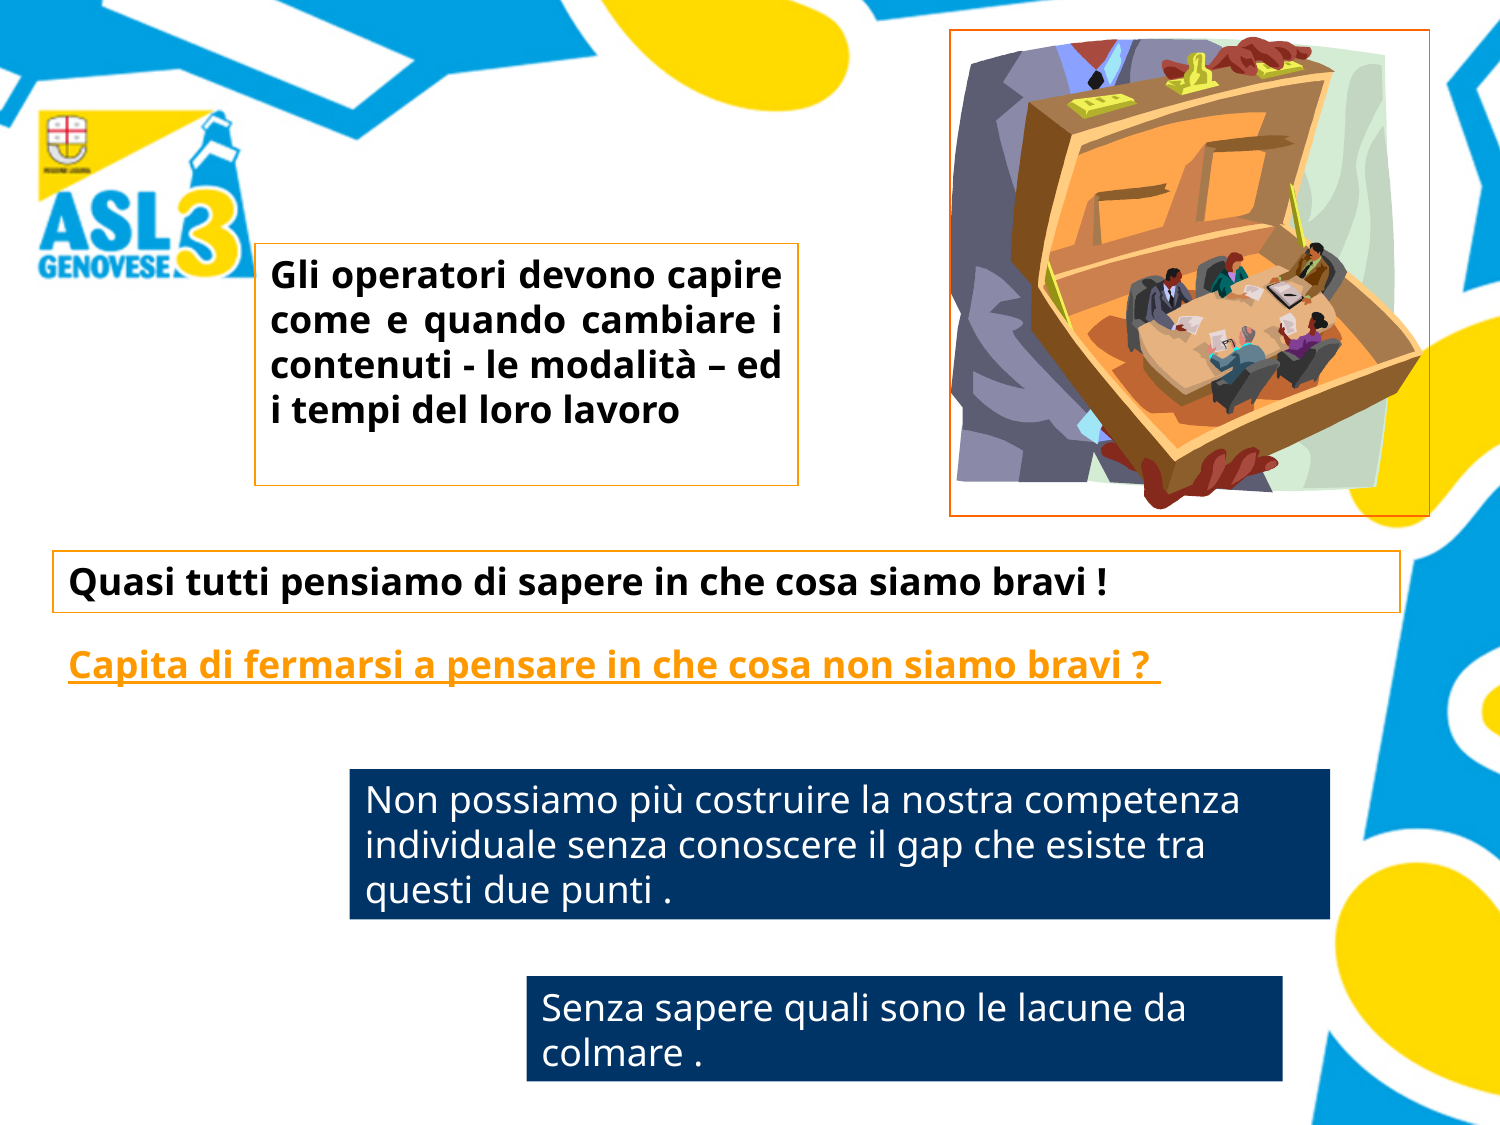

Gli operatori devono capire come e quando cambiare i contenuti - le modalità – ed i tempi del loro lavoro
Quasi tutti pensiamo di sapere in che cosa siamo bravi !
Capita di fermarsi a pensare in che cosa non siamo bravi ?
Non possiamo più costruire la nostra competenza individuale senza conoscere il gap che esiste tra questi due punti .
Senza sapere quali sono le lacune da colmare .